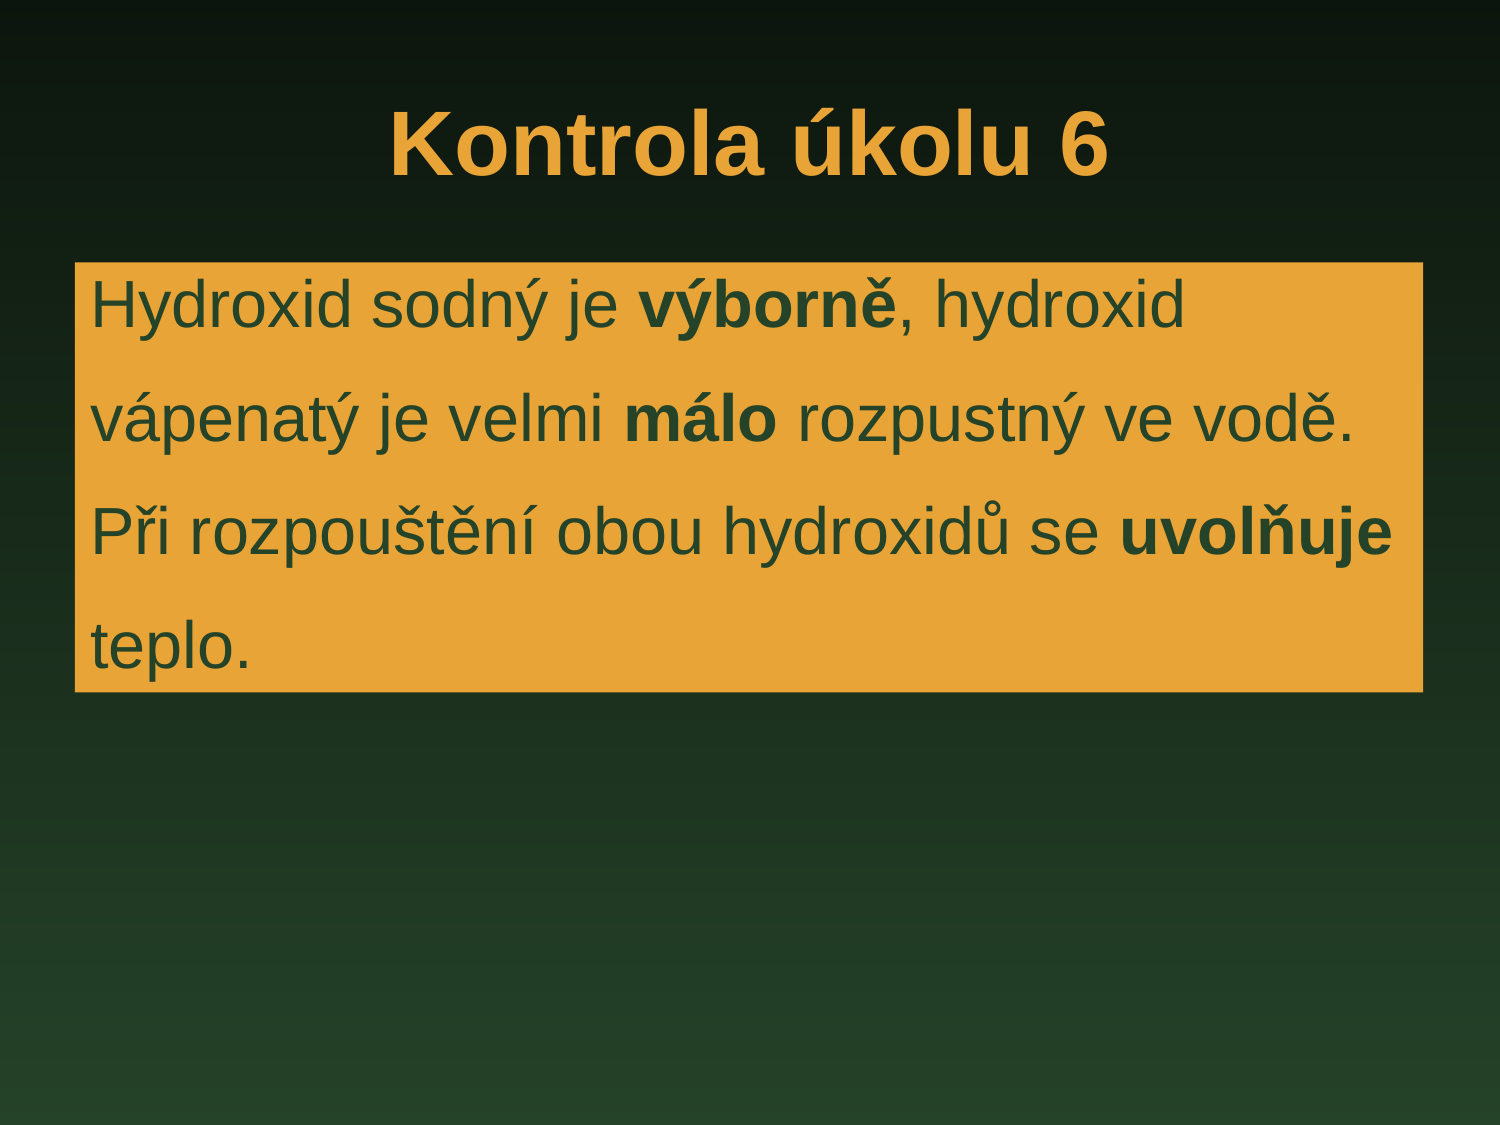

# Kontrola úkolu 6
Hydroxid sodný je výborně, hydroxid
vápenatý je velmi málo rozpustný ve vodě.
Při rozpouštění obou hydroxidů se uvolňuje
teplo.